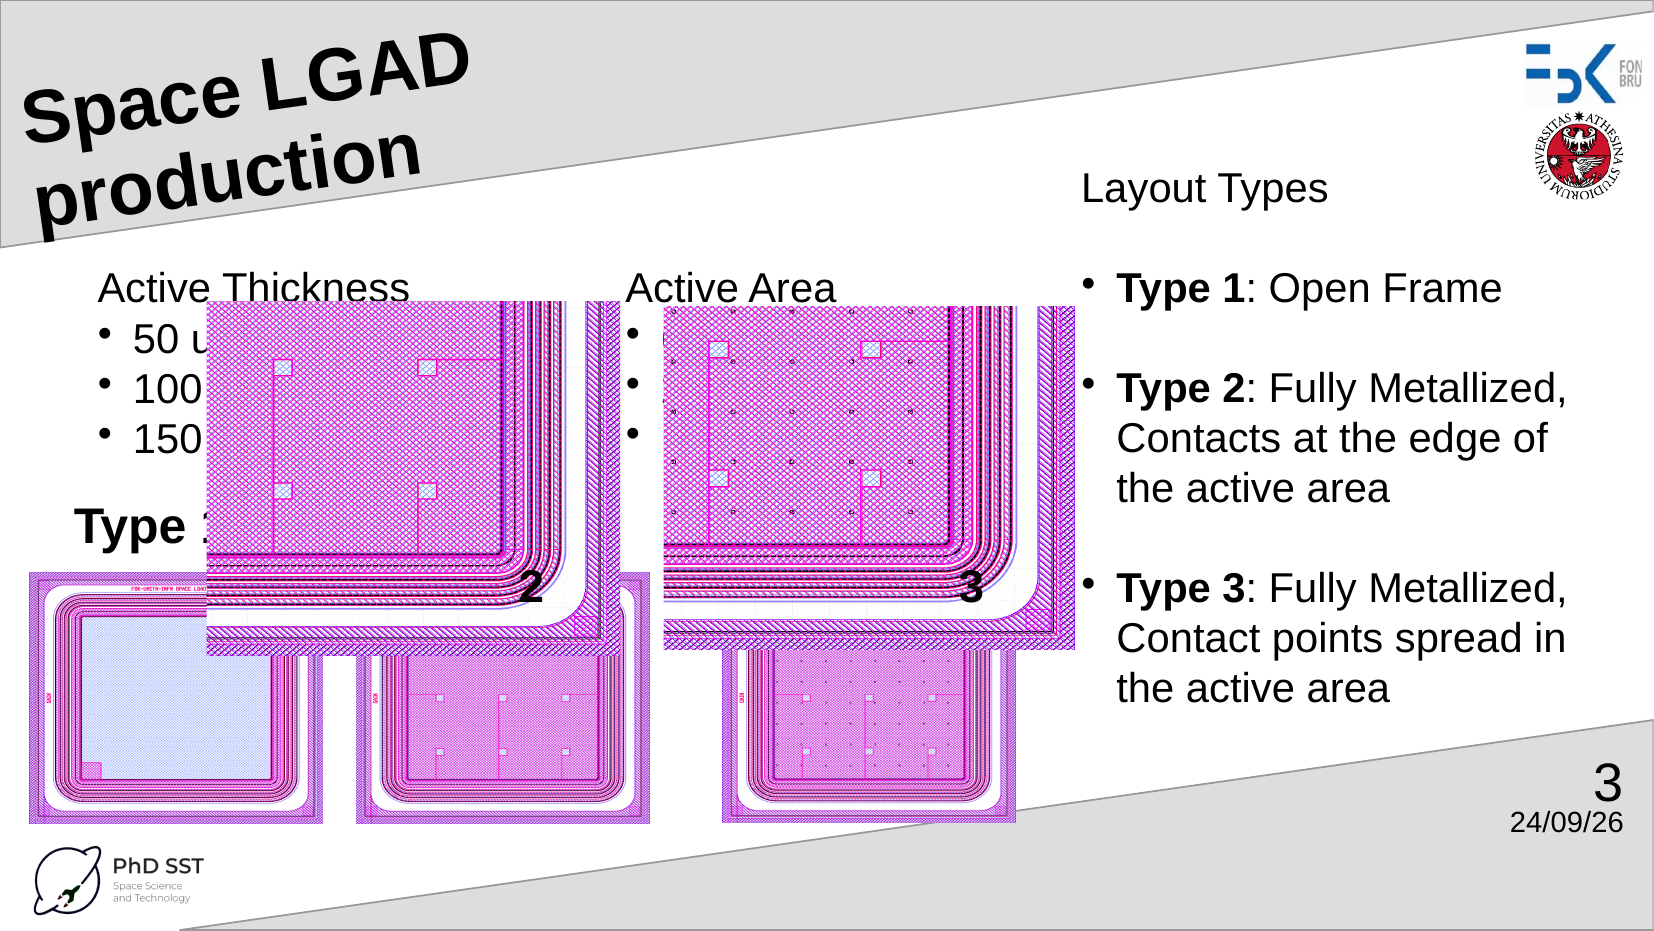

# Space LGAD production
Layout Types
Type 1: Open Frame
Type 2: Fully Metallized, Contacts at the edge of the active area
Type 3: Fully Metallized, Contact points spread in the active area
Active Thickness
50 um
100 um
150 um
Active Area
6.25 mm2
25 mm2
100 mm2
Type 3
Type 1
Type 2
2
3
3